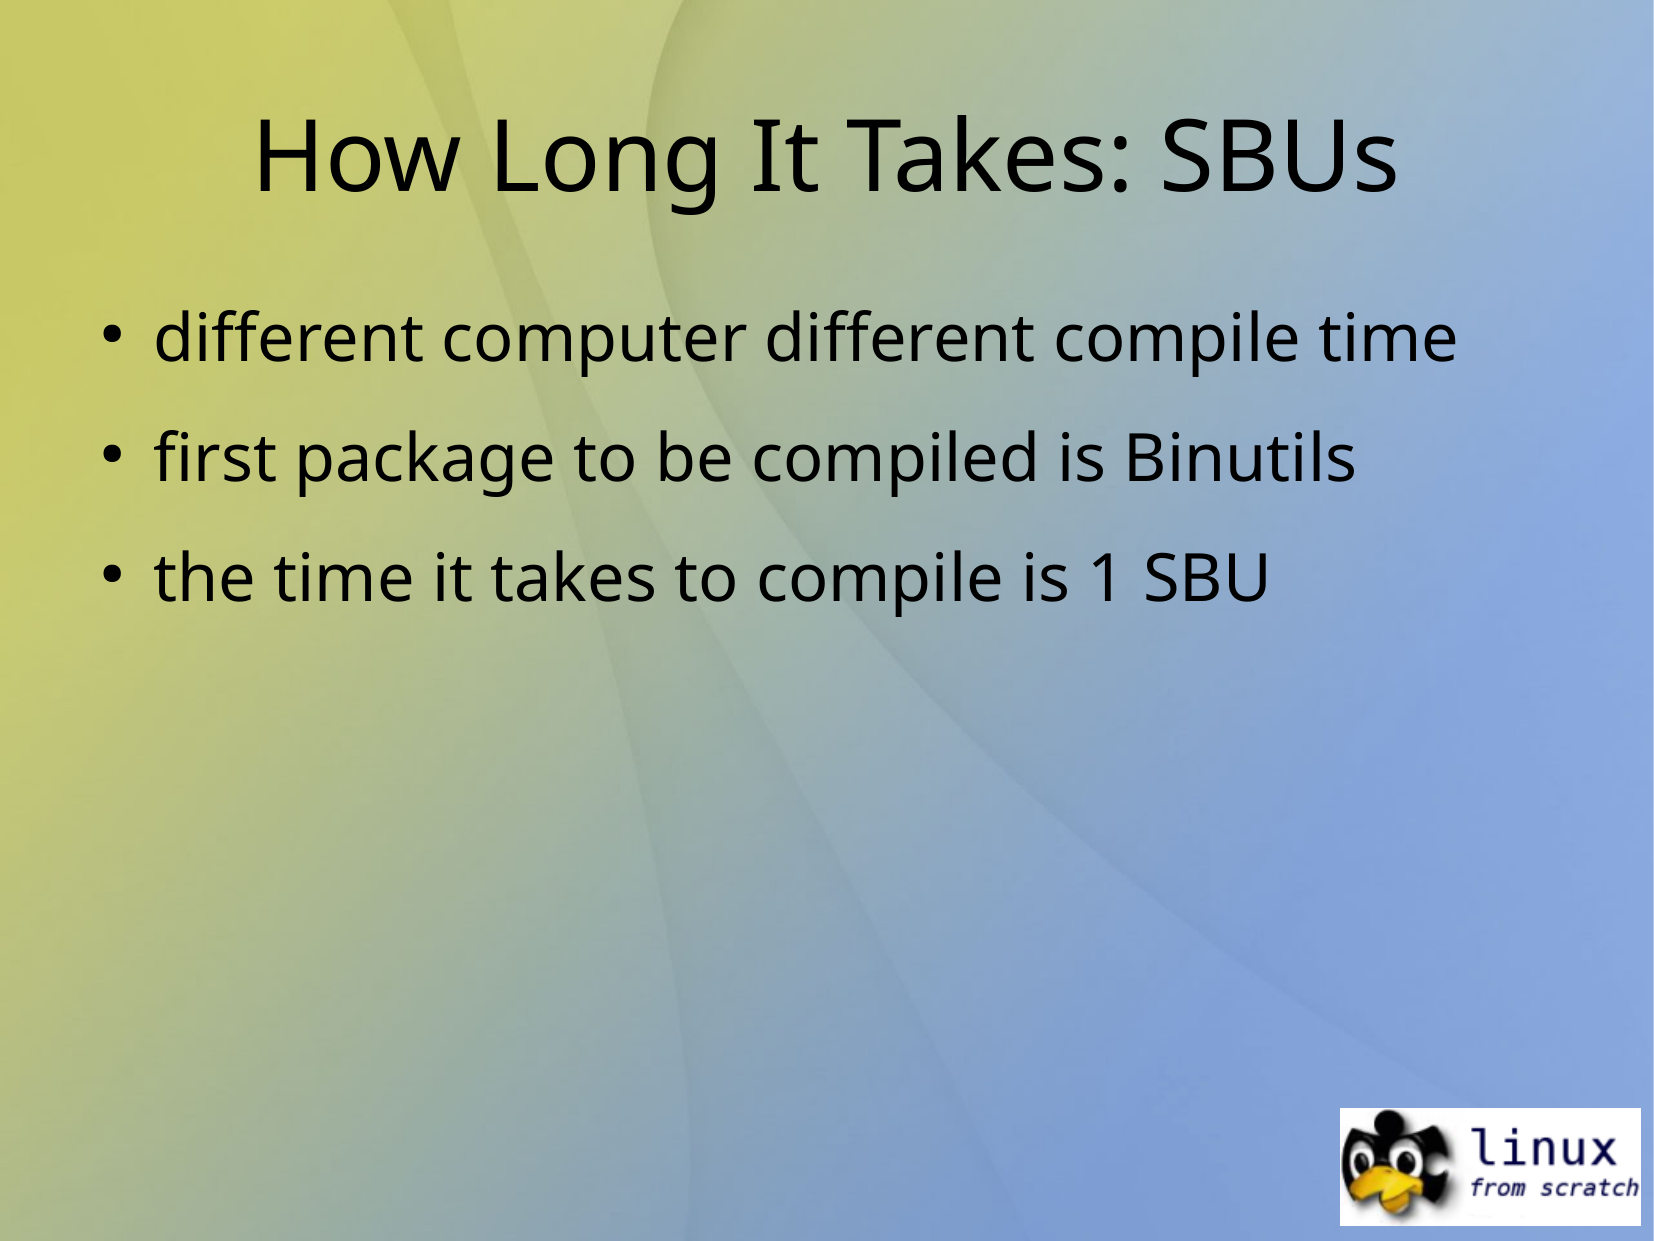

# How Long It Takes: SBUs
different computer different compile time
first package to be compiled is Binutils
the time it takes to compile is 1 SBU